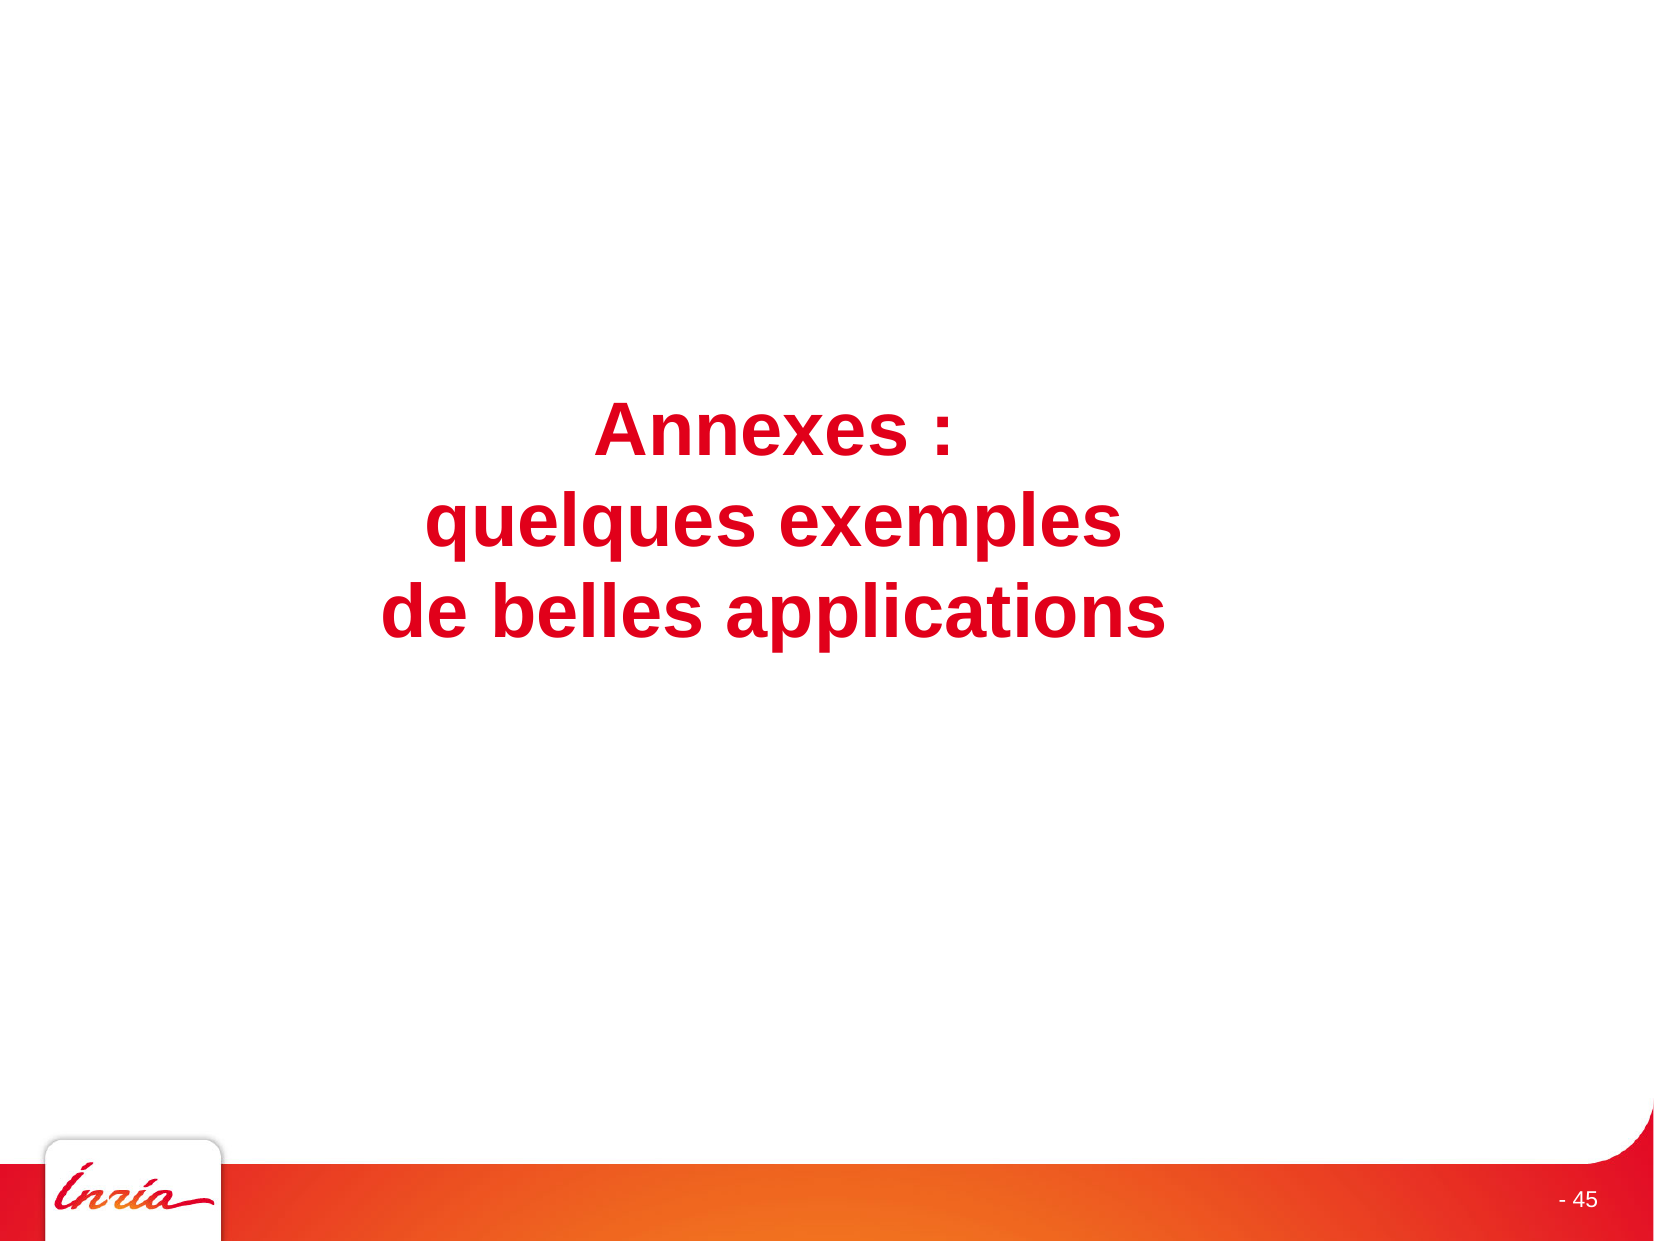

# Annexes : quelques exemples de belles applications